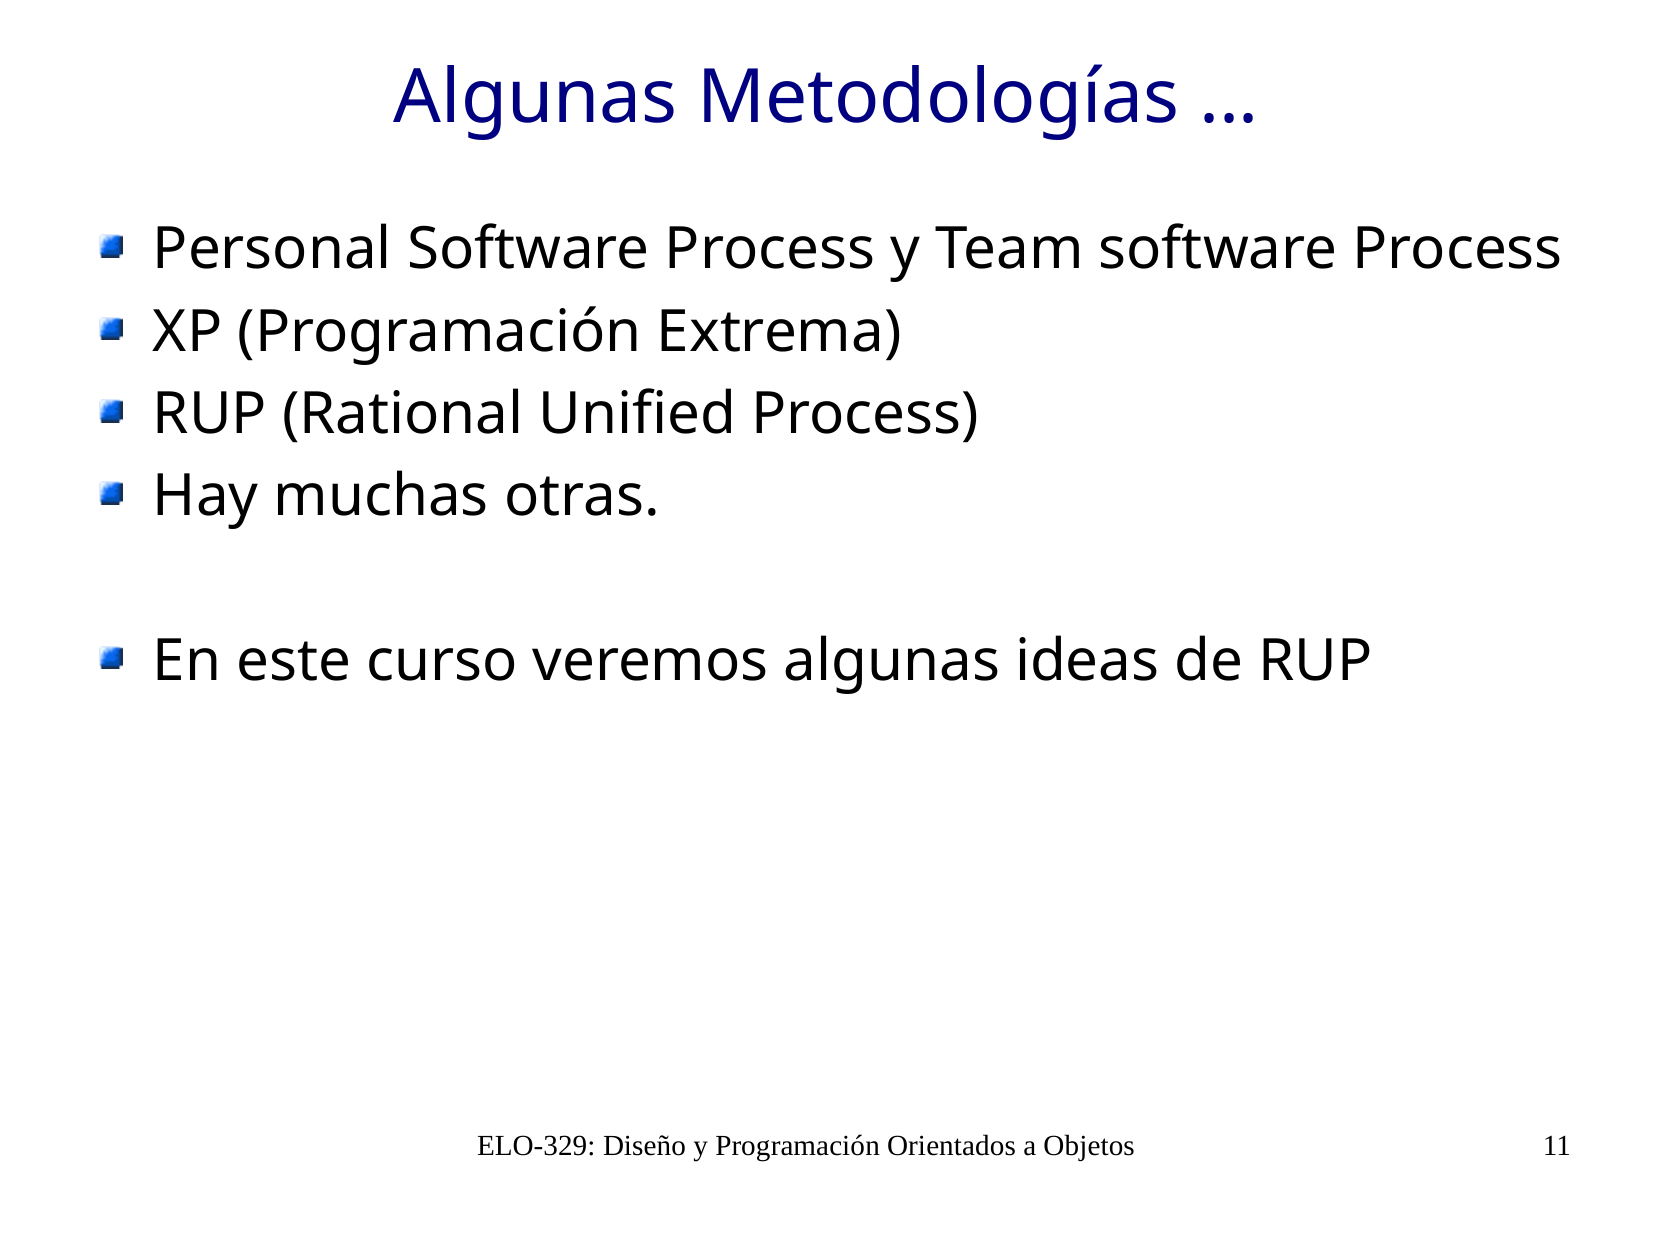

# Algunas Metodologías ...
Personal Software Process y Team software Process
XP (Programación Extrema)‏
RUP (Rational Unified Process)‏
Hay muchas otras.
En este curso veremos algunas ideas de RUP
11